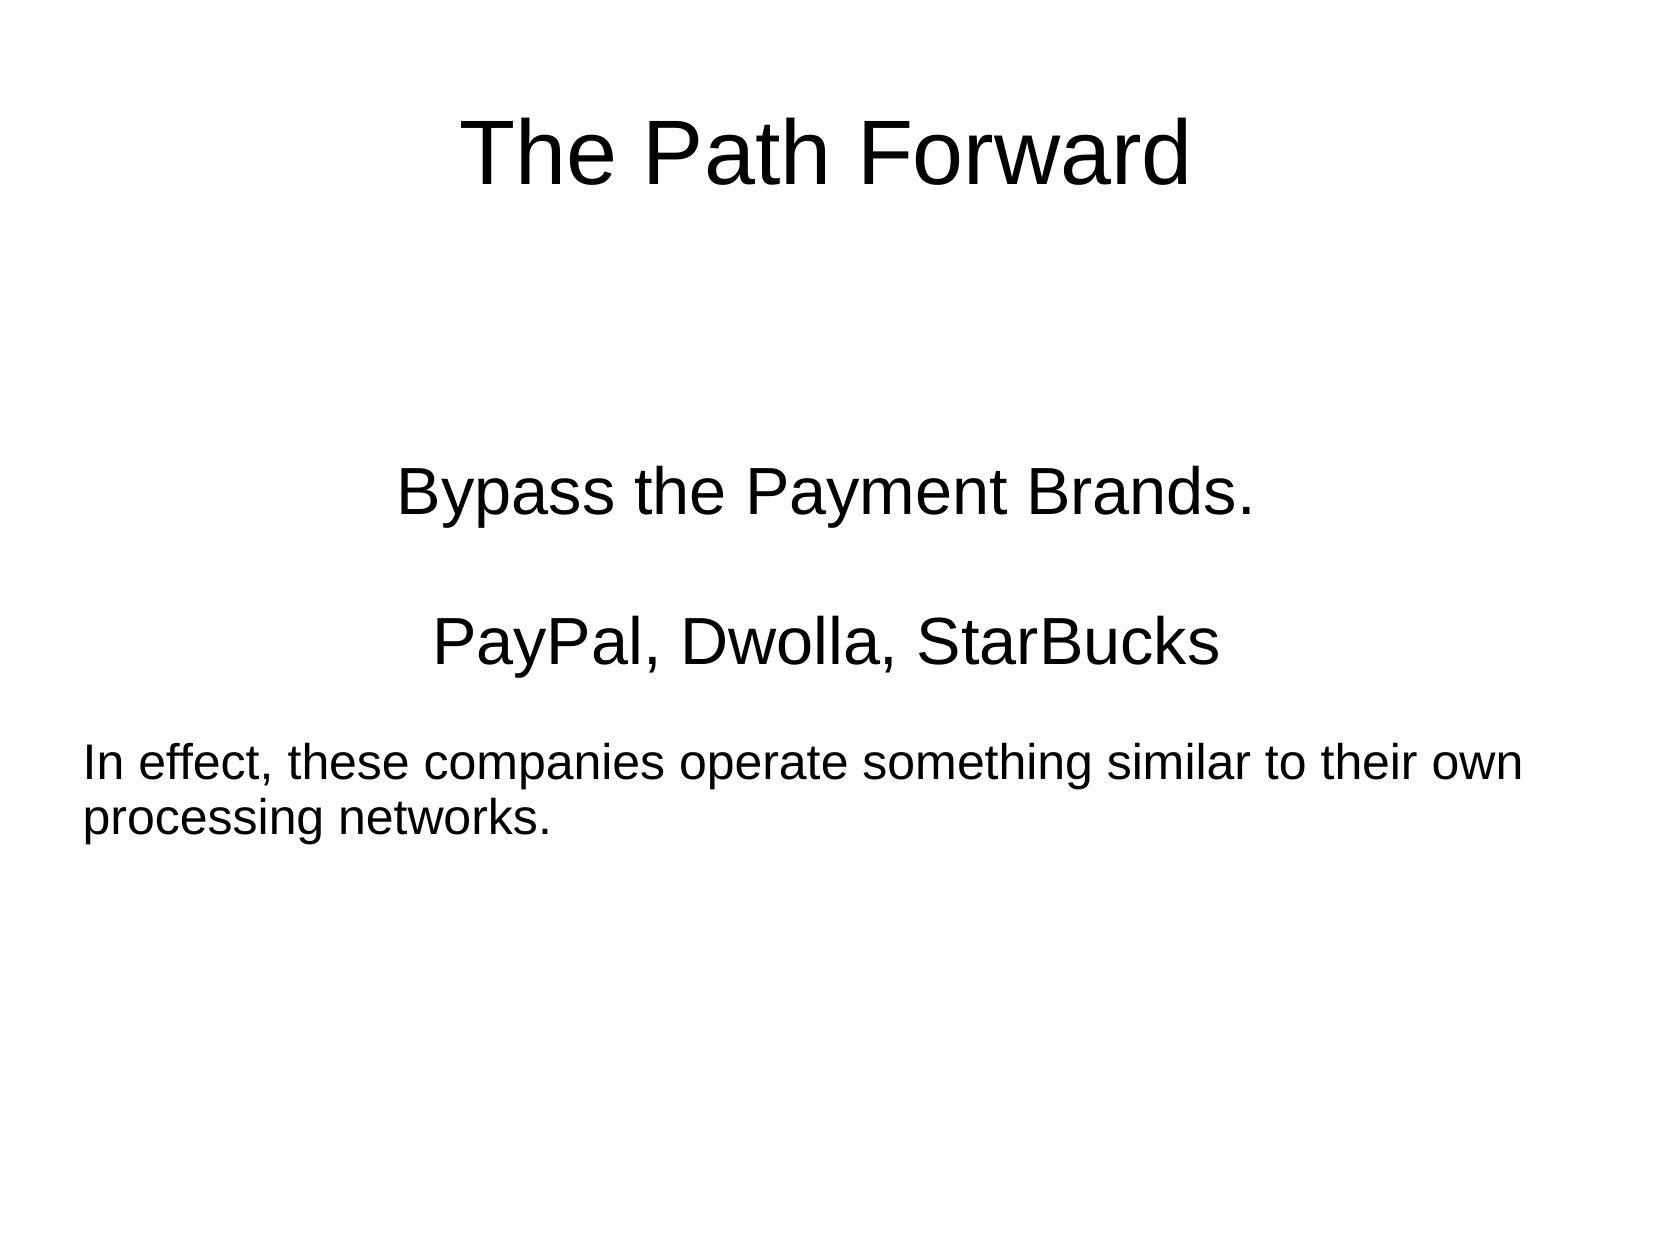

# The Path Forward
Bypass the Payment Brands.
PayPal, Dwolla, StarBucks
In effect, these companies operate something similar to their own processing networks.